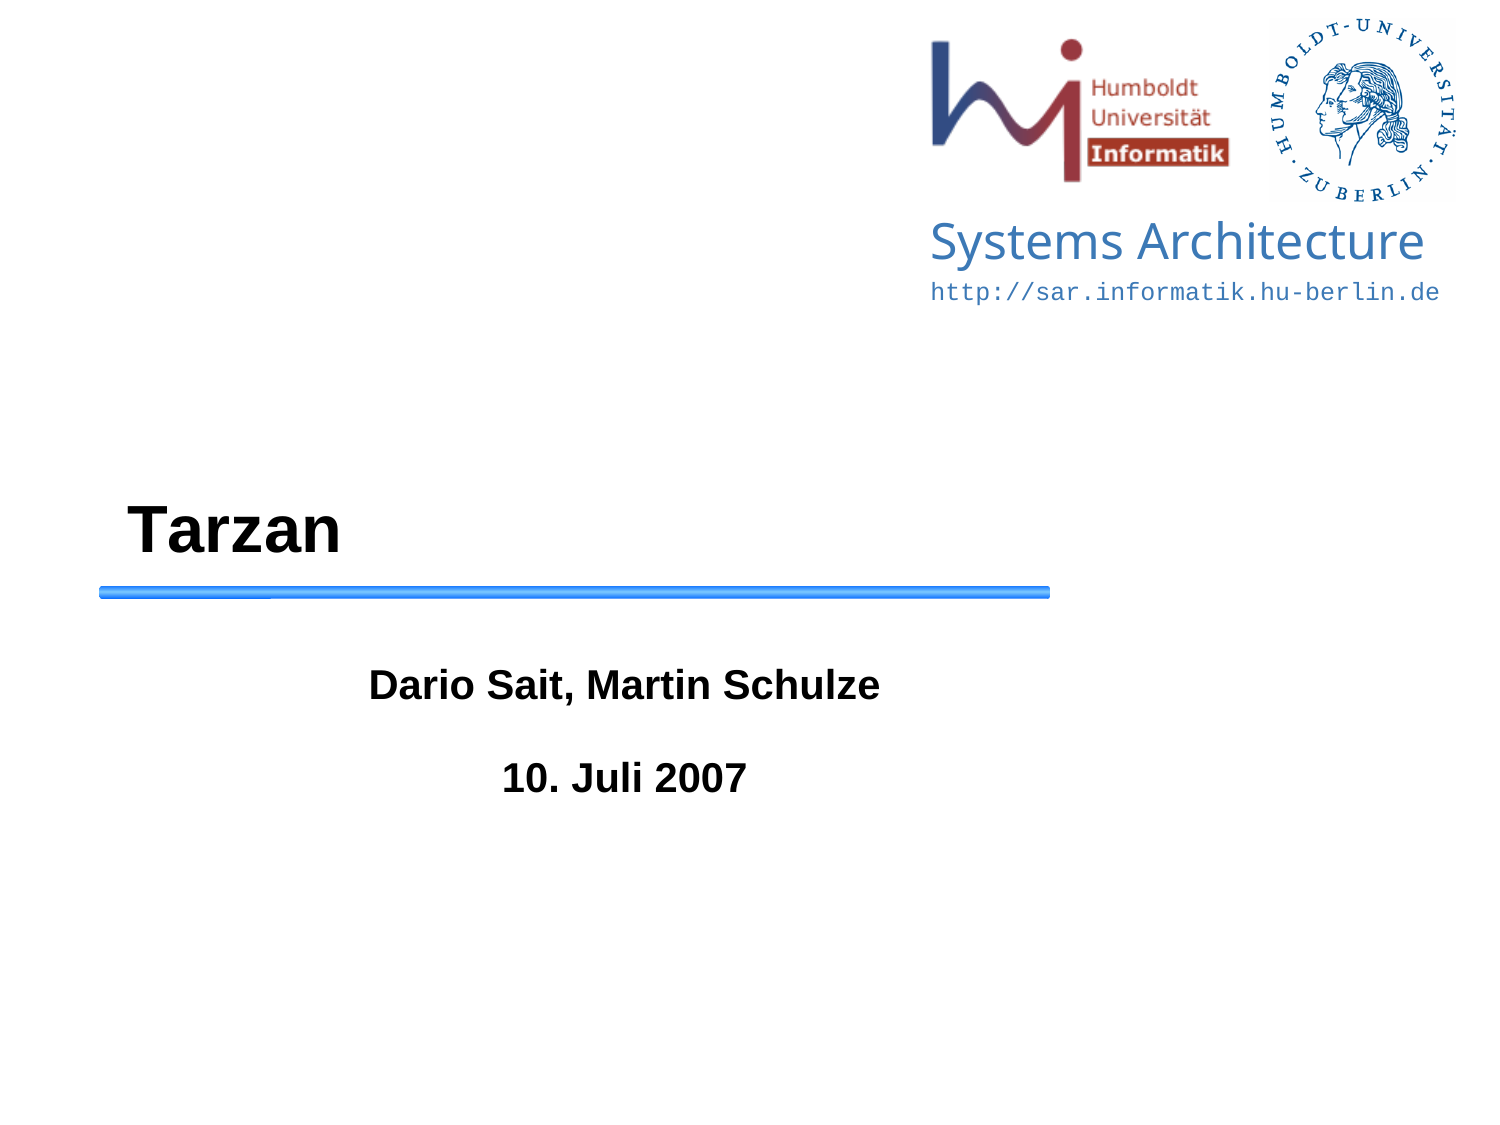

# Tarzan
Dario Sait, Martin Schulze
10. Juli 2007